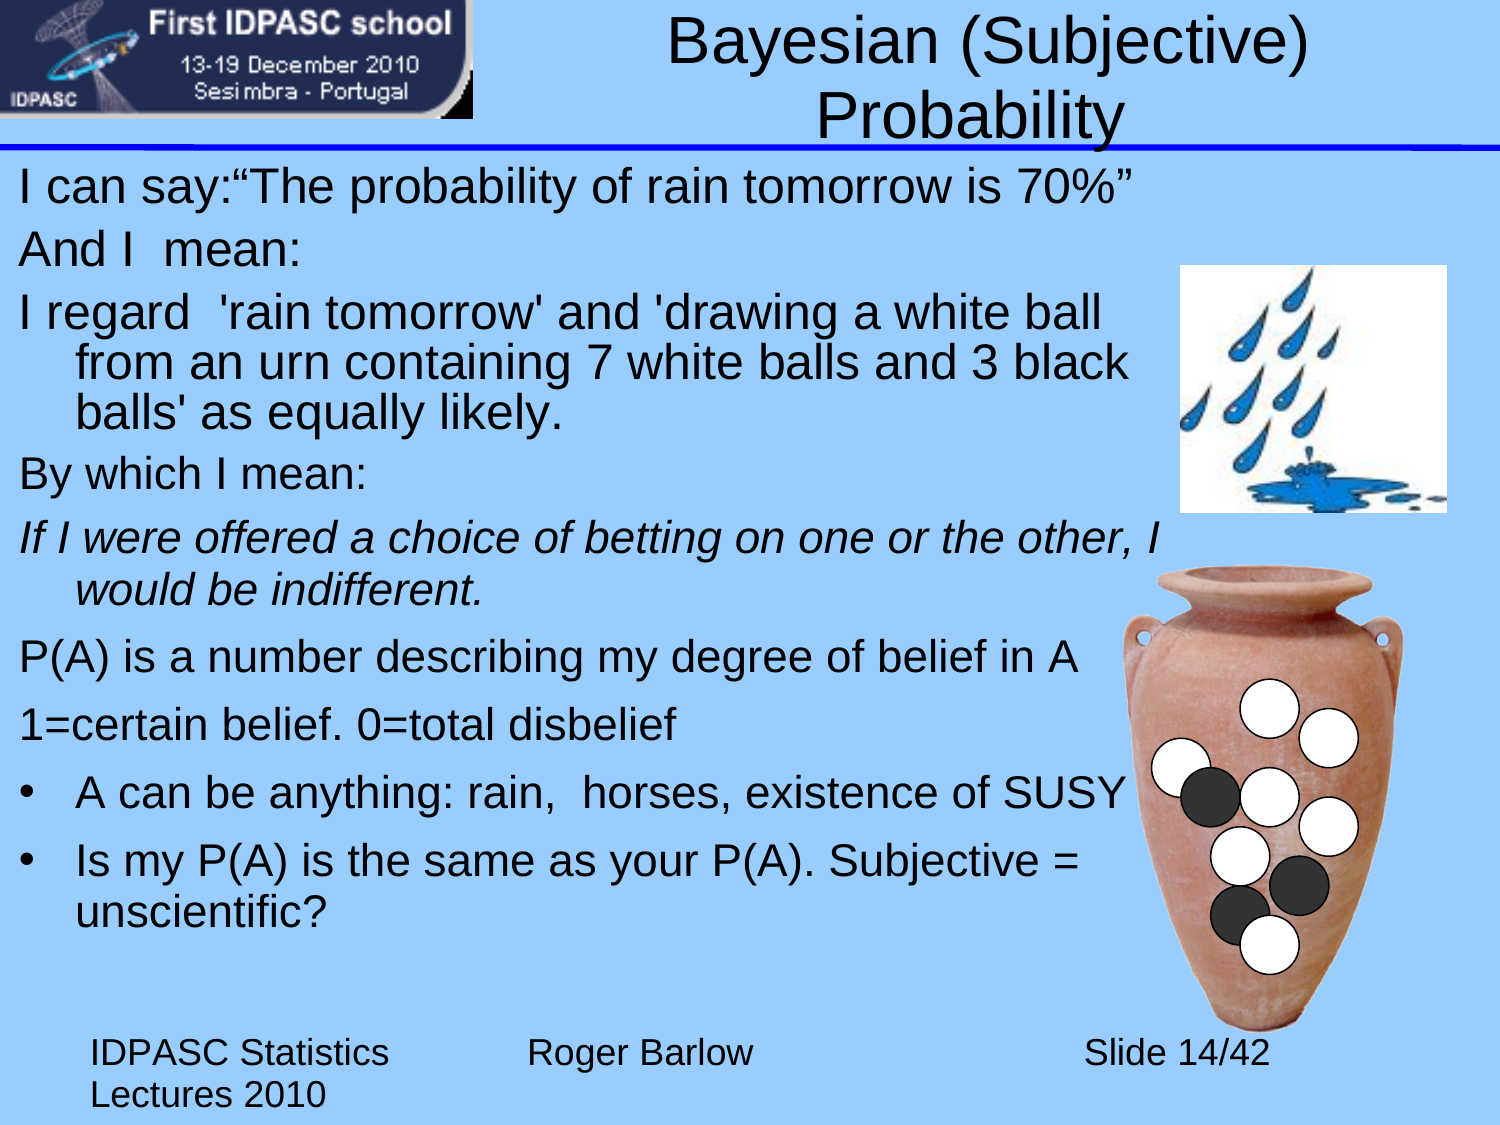

# Bayesian (Subjective) Probability
I can say:“The probability of rain tomorrow is 70%”
And I mean:
I regard 'rain tomorrow' and 'drawing a white ball from an urn containing 7 white balls and 3 black balls' as equally likely.
By which I mean:
If I were offered a choice of betting on one or the other, I would be indifferent.
P(A) is a number describing my degree of belief in A
1=certain belief. 0=total disbelief
A can be anything: rain, horses, existence of SUSY
Is my P(A) is the same as your P(A). Subjective = unscientific?
14